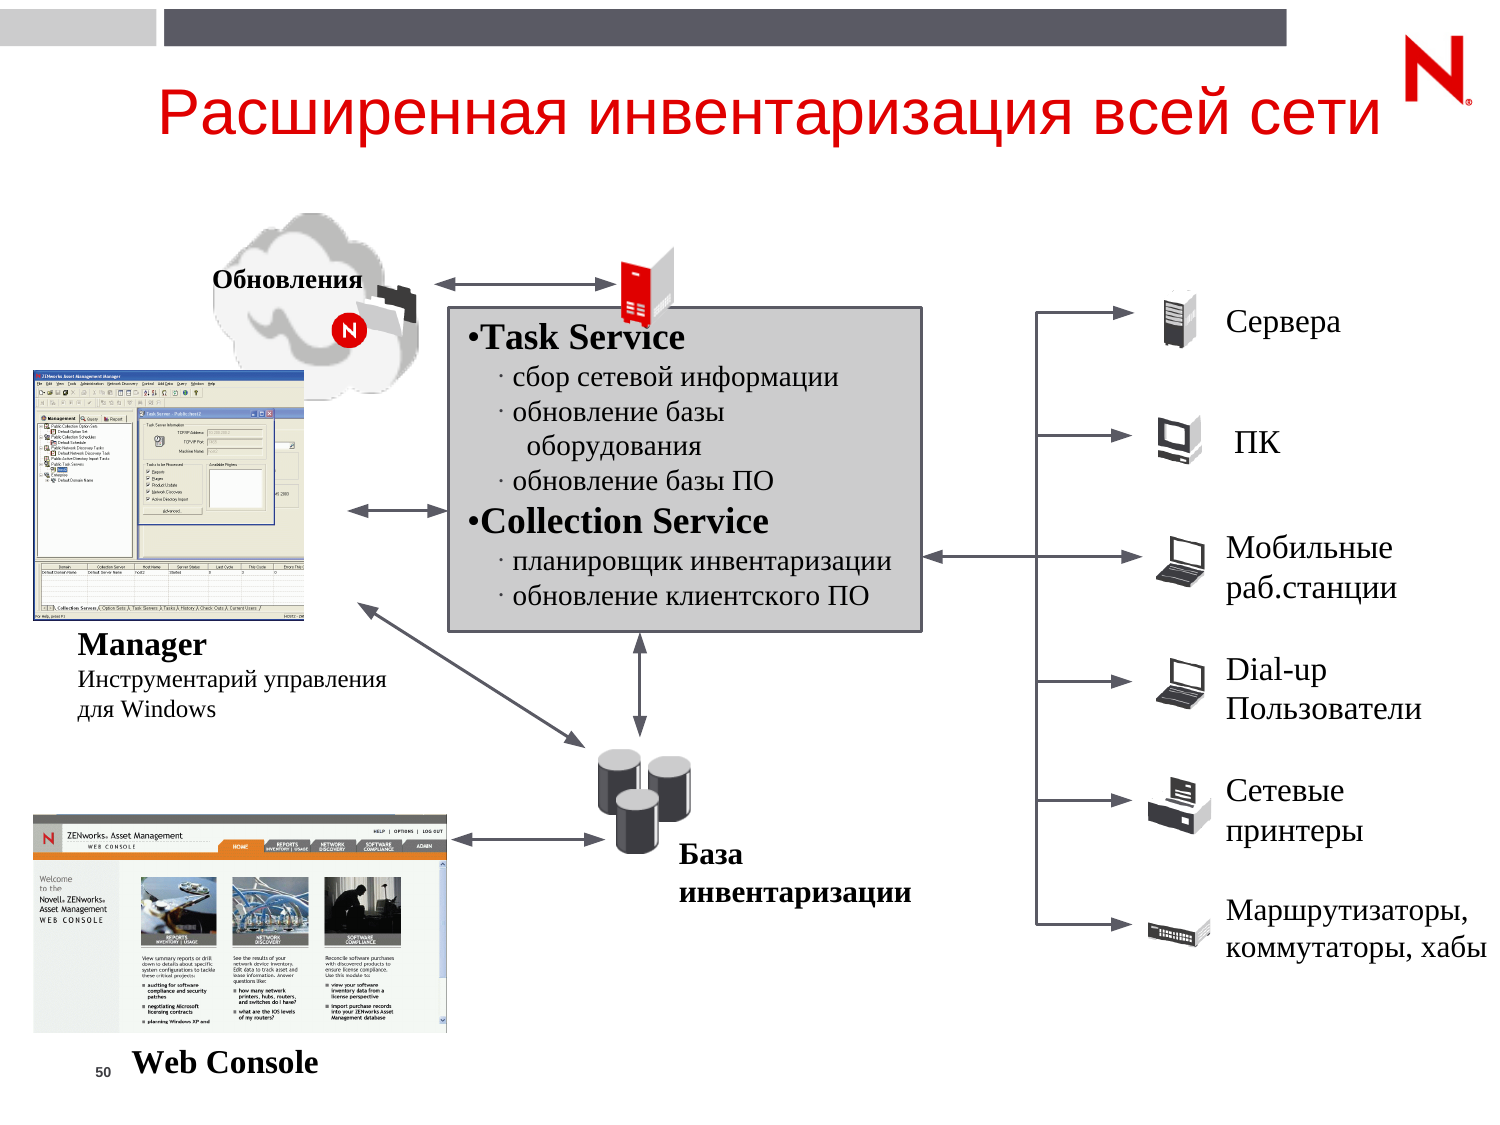

# Расширенная инвентаризация всей сети
Обновления
Сервера
Task Service
сбор сетевой информации
обновление базы
оборудования
обновление базы ПО
Сollection Service
планировщик инвентаризации
обновление клиентского ПО
 ПК
Мобильные
раб.станции
Manager
Инструментарий управления
для Windows
Dial-up
Пользователи
Сетевые
принтеры
База
инвентаризации
Маршрутизаторы,
коммутаторы, хабы
Web Console